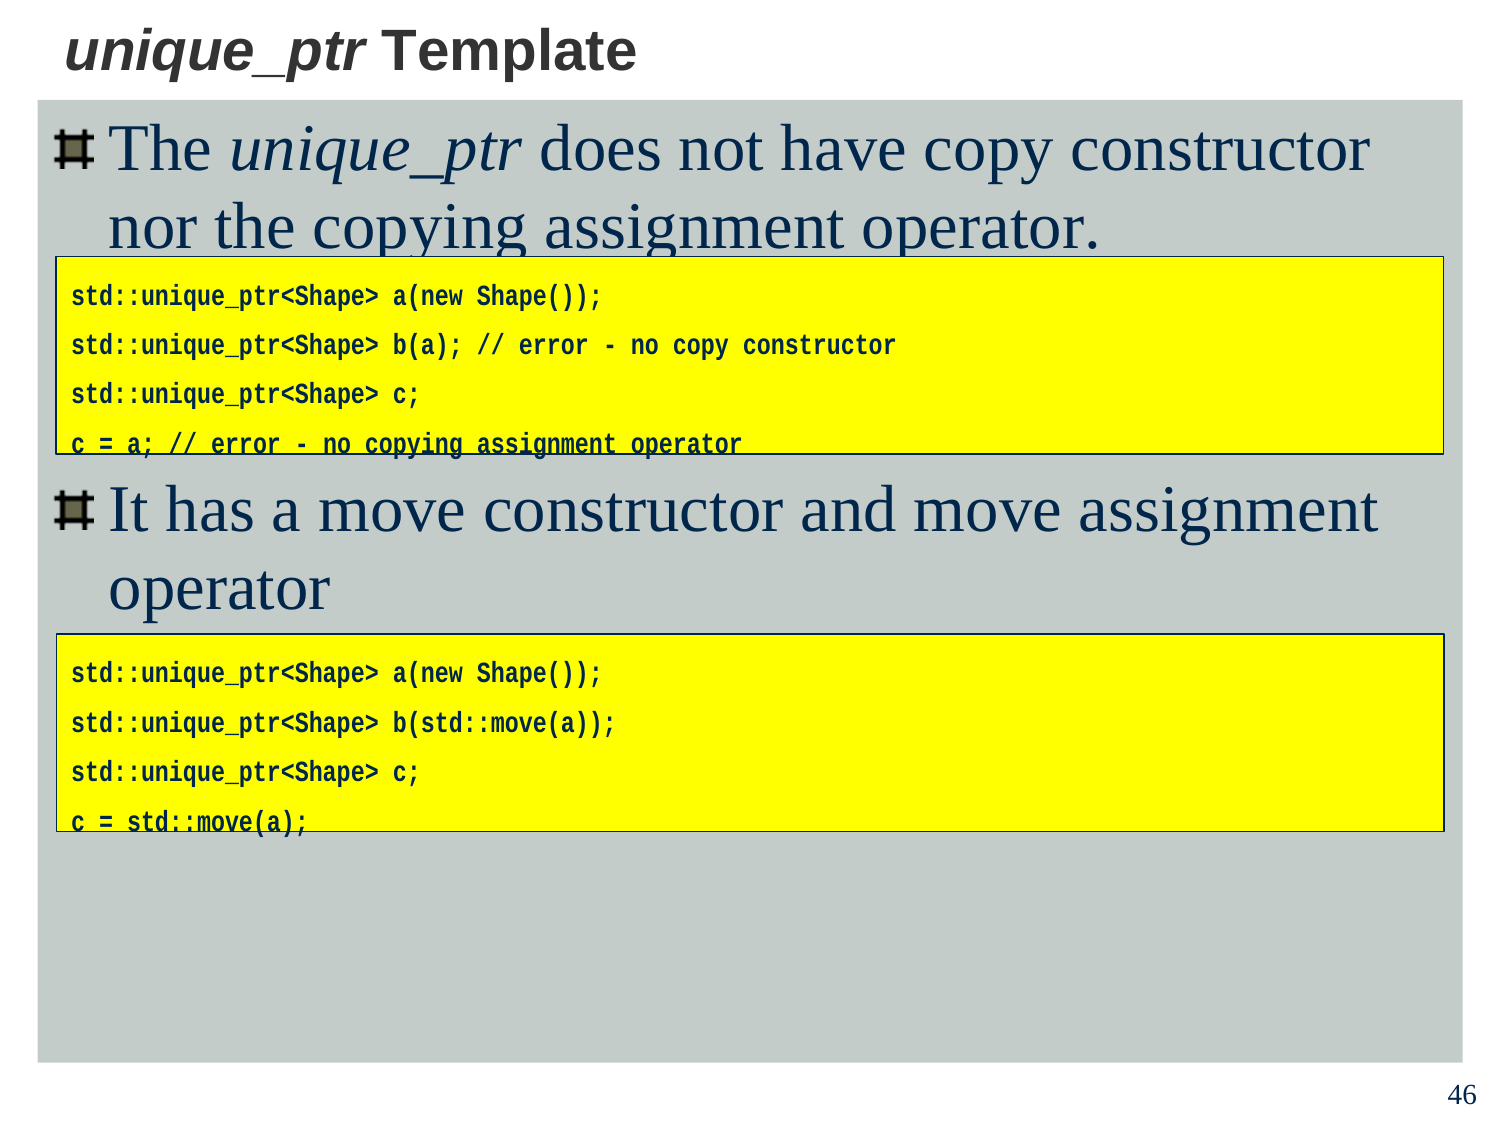

# unique_ptr Template
The unique_ptr does not have copy constructor nor the copying assignment operator.
It has a move constructor and move assignment operator
std::unique_ptr<Shape> a(new Shape());
std::unique_ptr<Shape> b(a); // error - no copy constructor
std::unique_ptr<Shape> c;
c = a; // error - no copying assignment operator
std::unique_ptr<Shape> a(new Shape());
std::unique_ptr<Shape> b(std::move(a));
std::unique_ptr<Shape> c;
c = std::move(a);